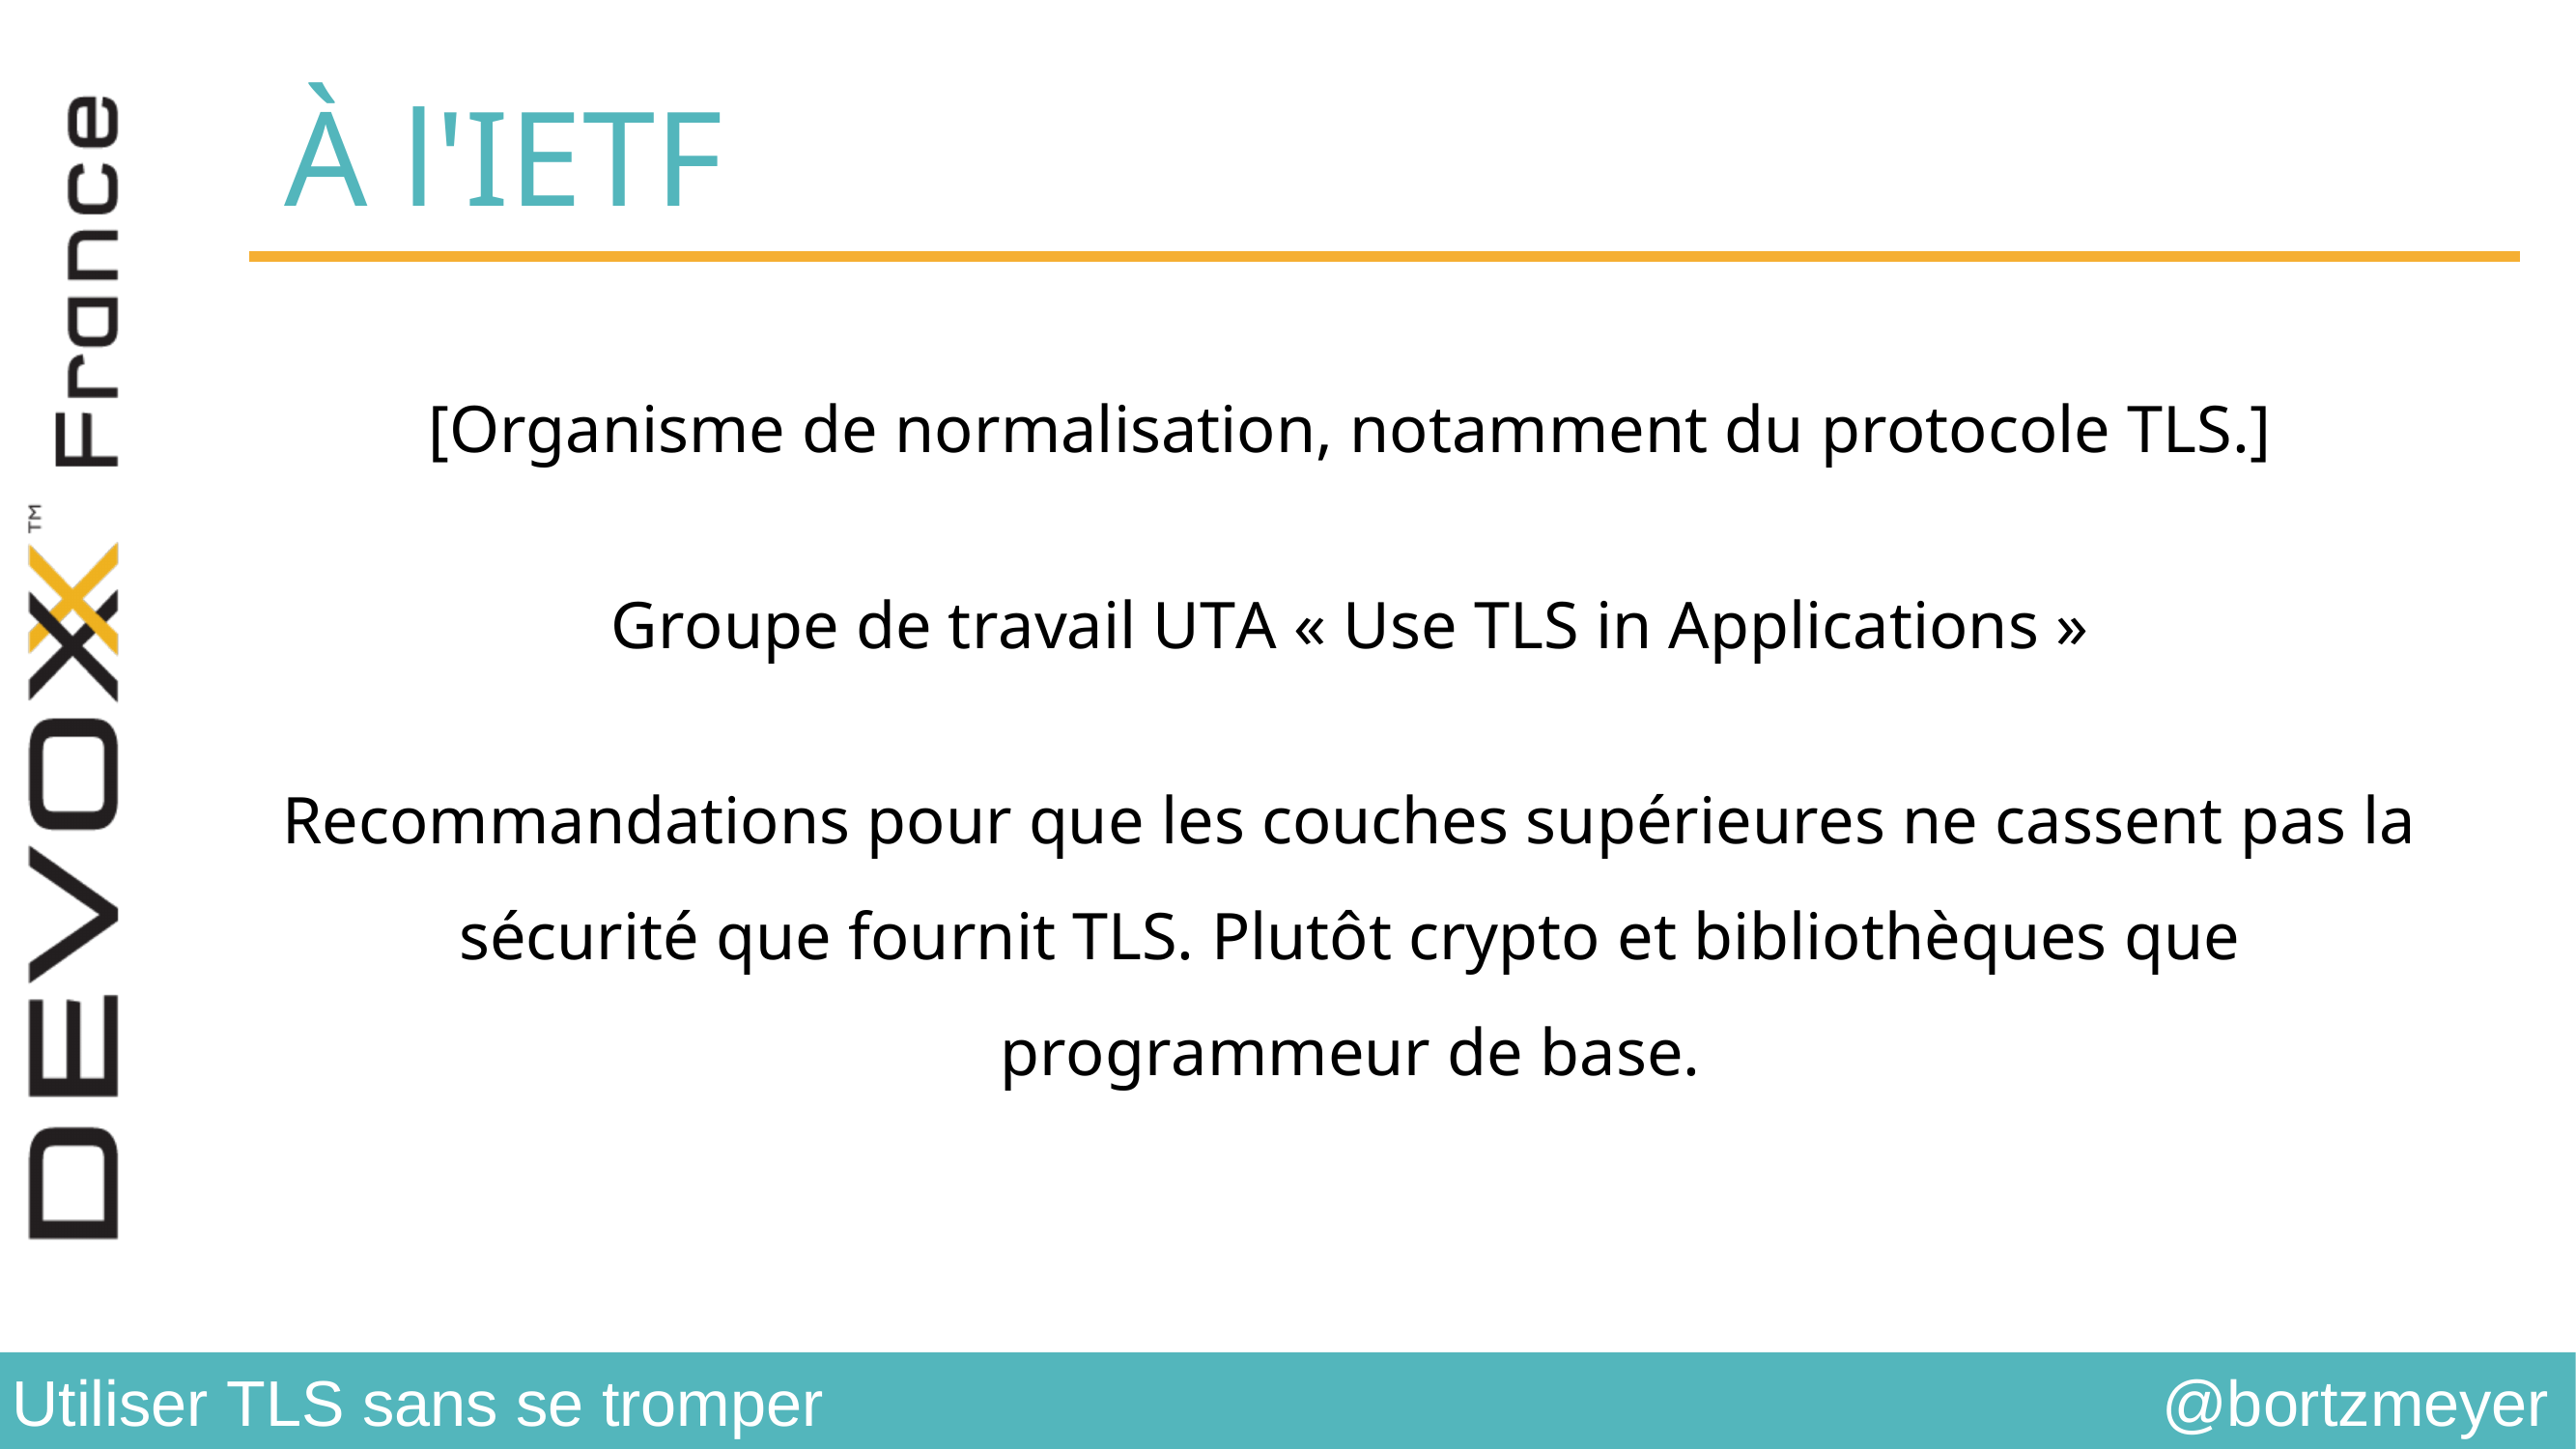

À l'IETF
[Organisme de normalisation, notamment du protocole TLS.]
Groupe de travail UTA « Use TLS in Applications »
Recommandations pour que les couches supérieures ne cassent pas la sécurité que fournit TLS. Plutôt crypto et bibliothèques que programmeur de base.